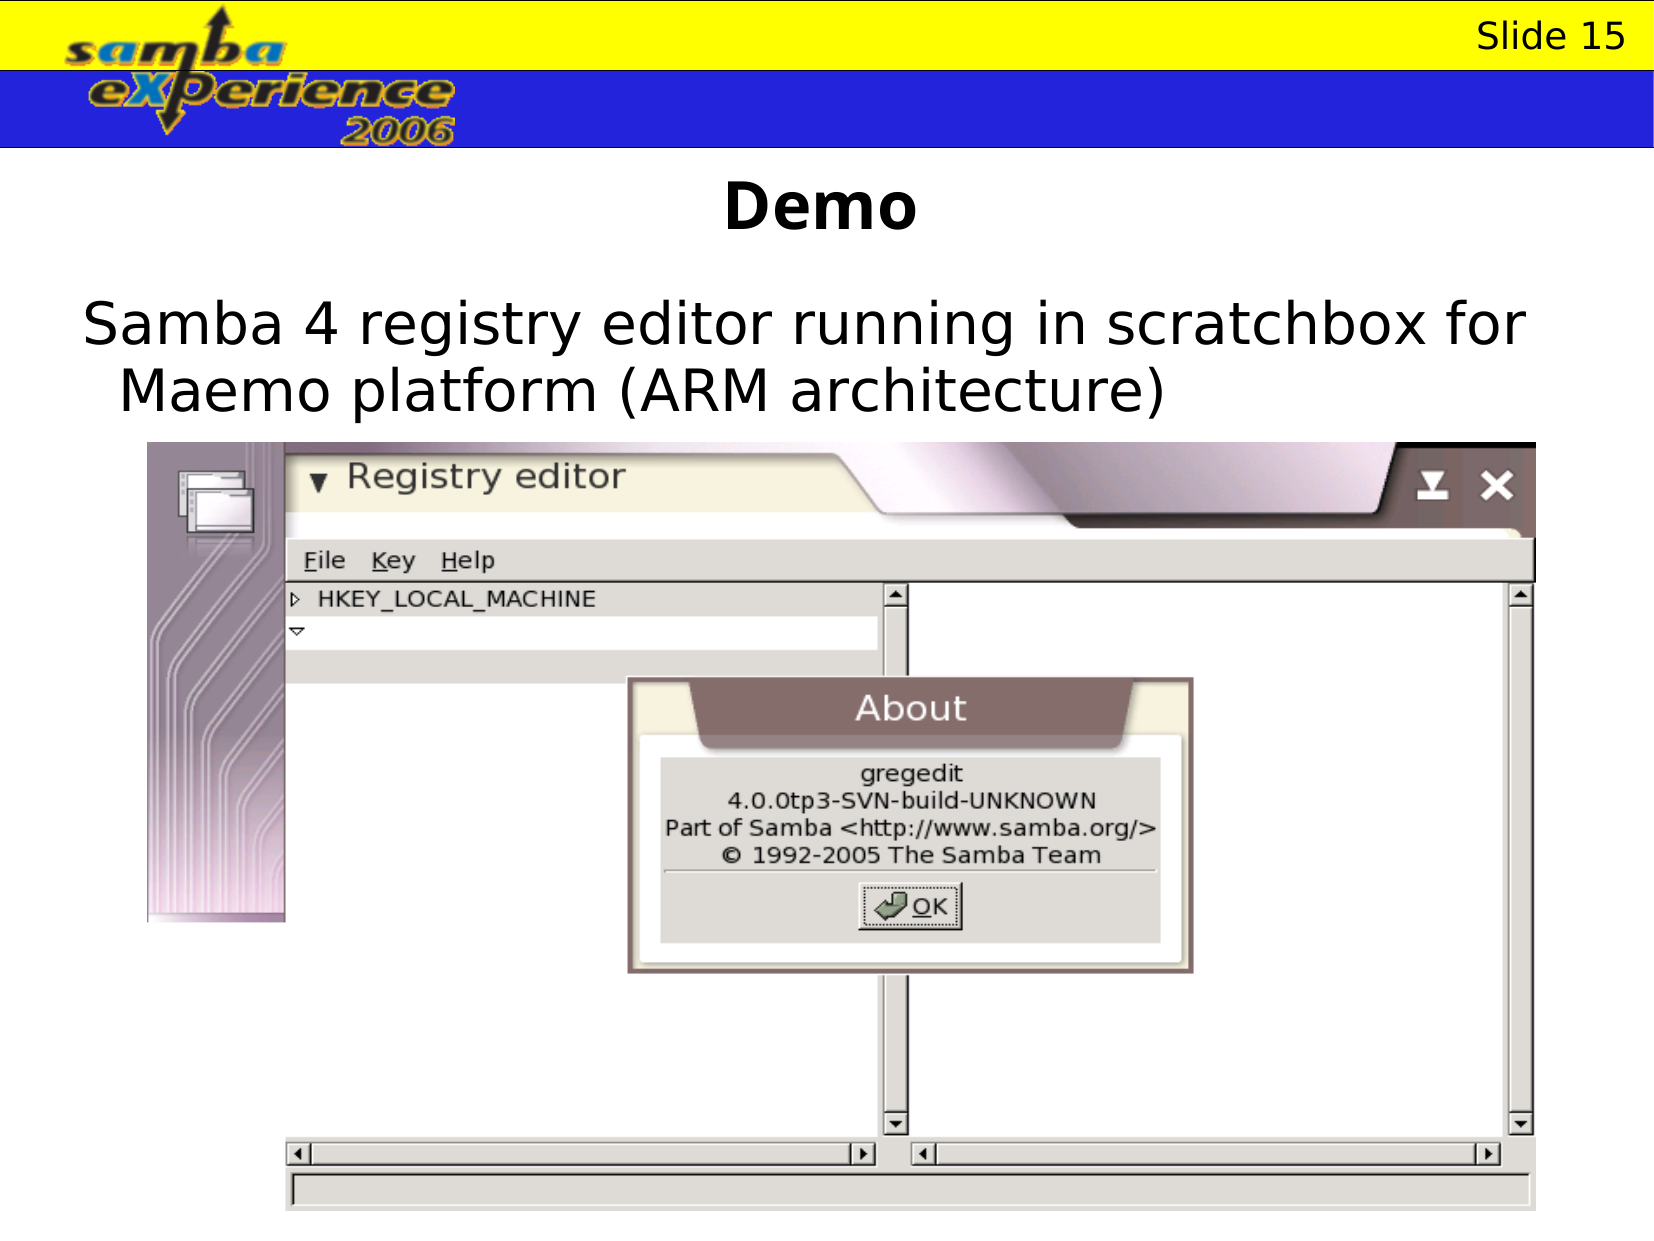

# Demo
Samba 4 registry editor running in scratchbox for Maemo platform (ARM architecture)